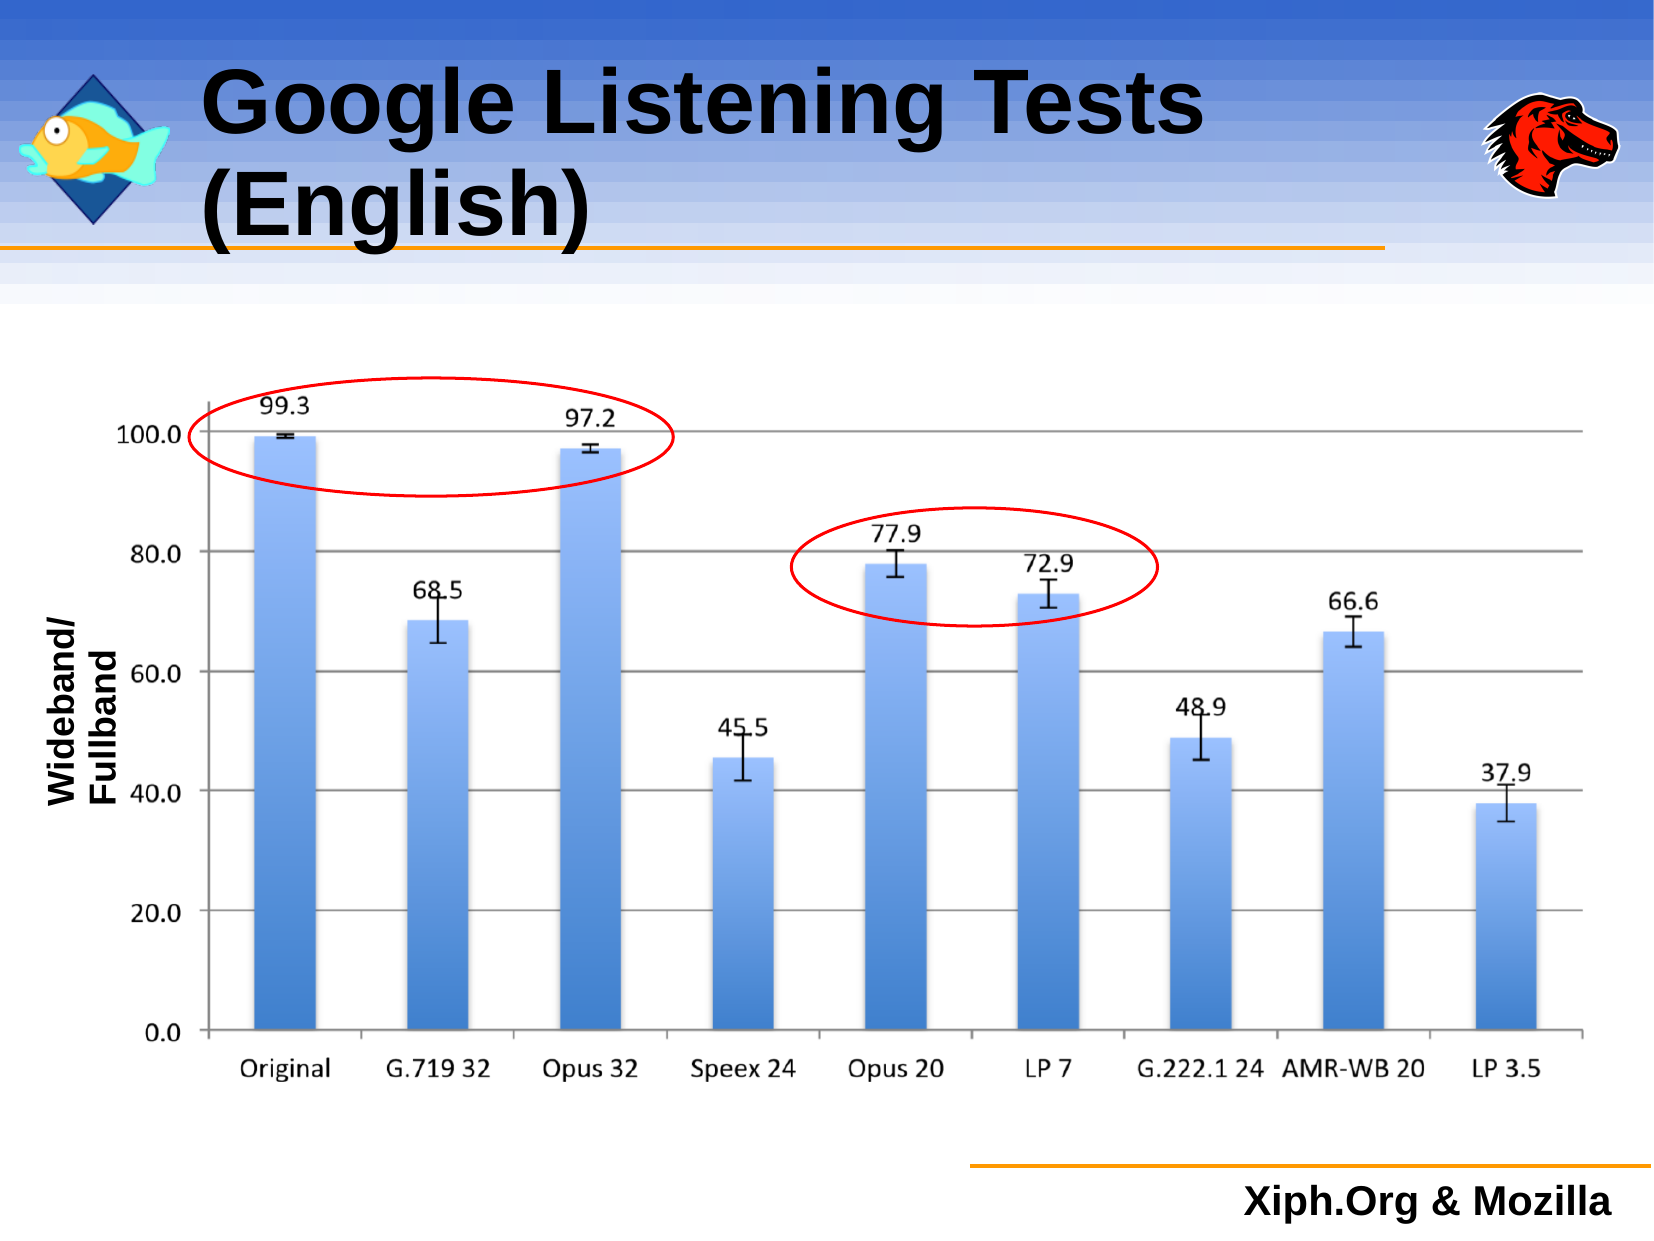

# Google Listening Tests (English)
Wideband/
Fullband